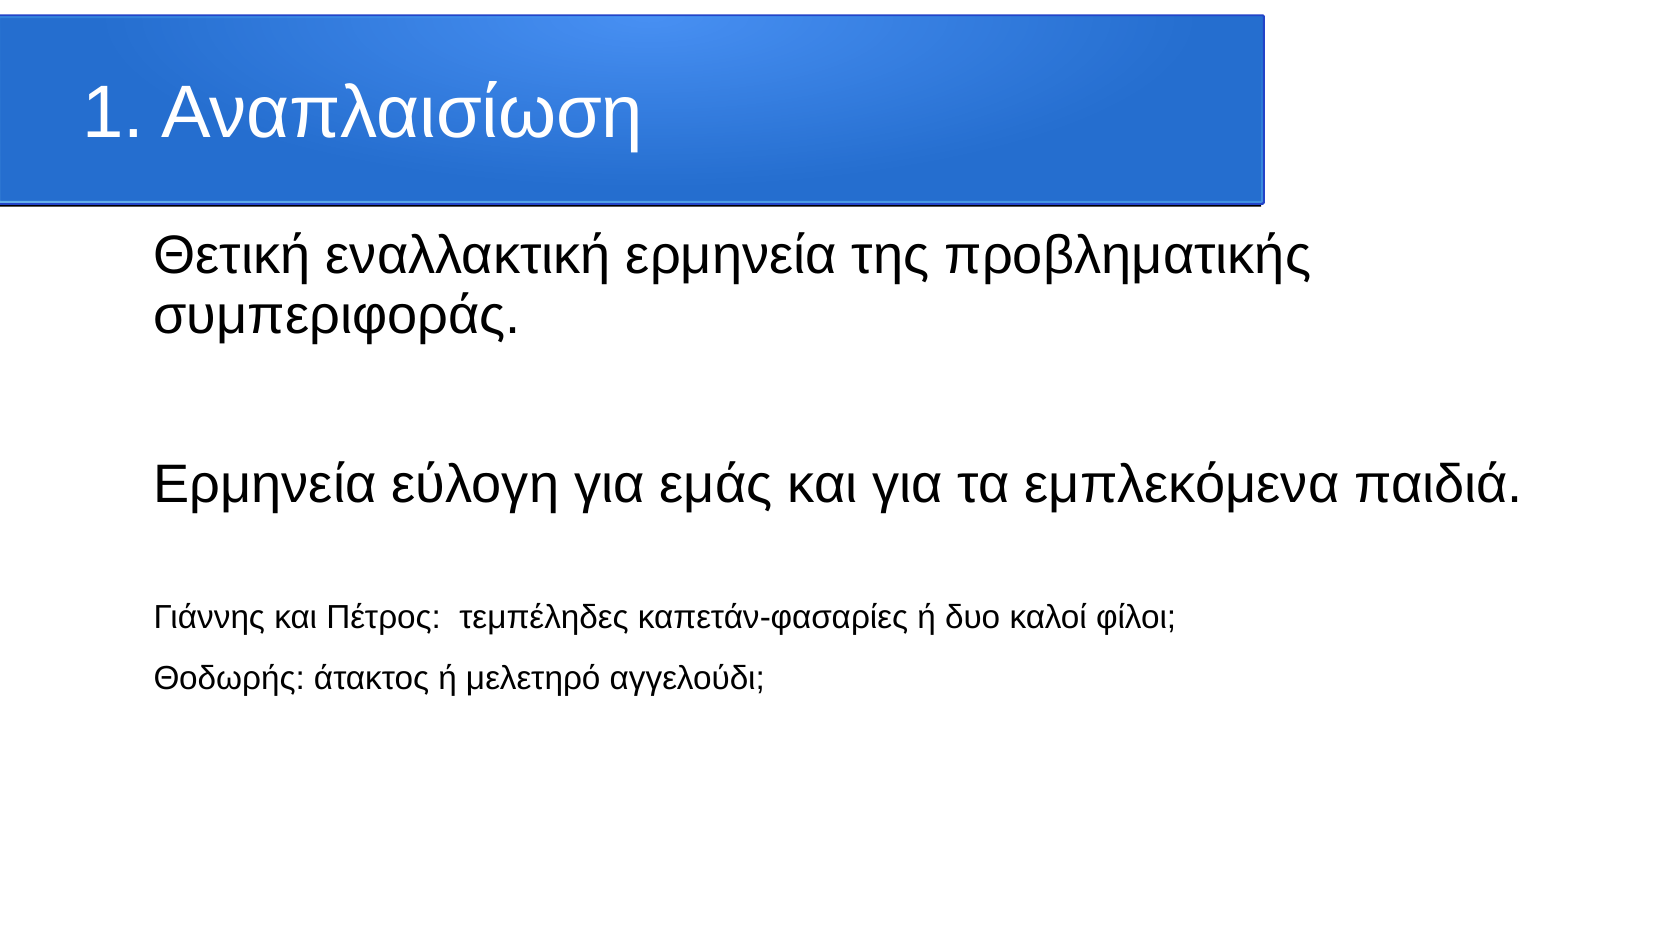

# 1. Αναπλαισίωση
Θετική εναλλακτική ερμηνεία της προβληματικής συμπεριφοράς.
Ερμηνεία εύλογη για εμάς και για τα εμπλεκόμενα παιδιά.
Γιάννης και Πέτρος: τεμπέληδες καπετάν-φασαρίες ή δυο καλοί φίλοι;
Θοδωρής: άτακτος ή μελετηρό αγγελούδι;